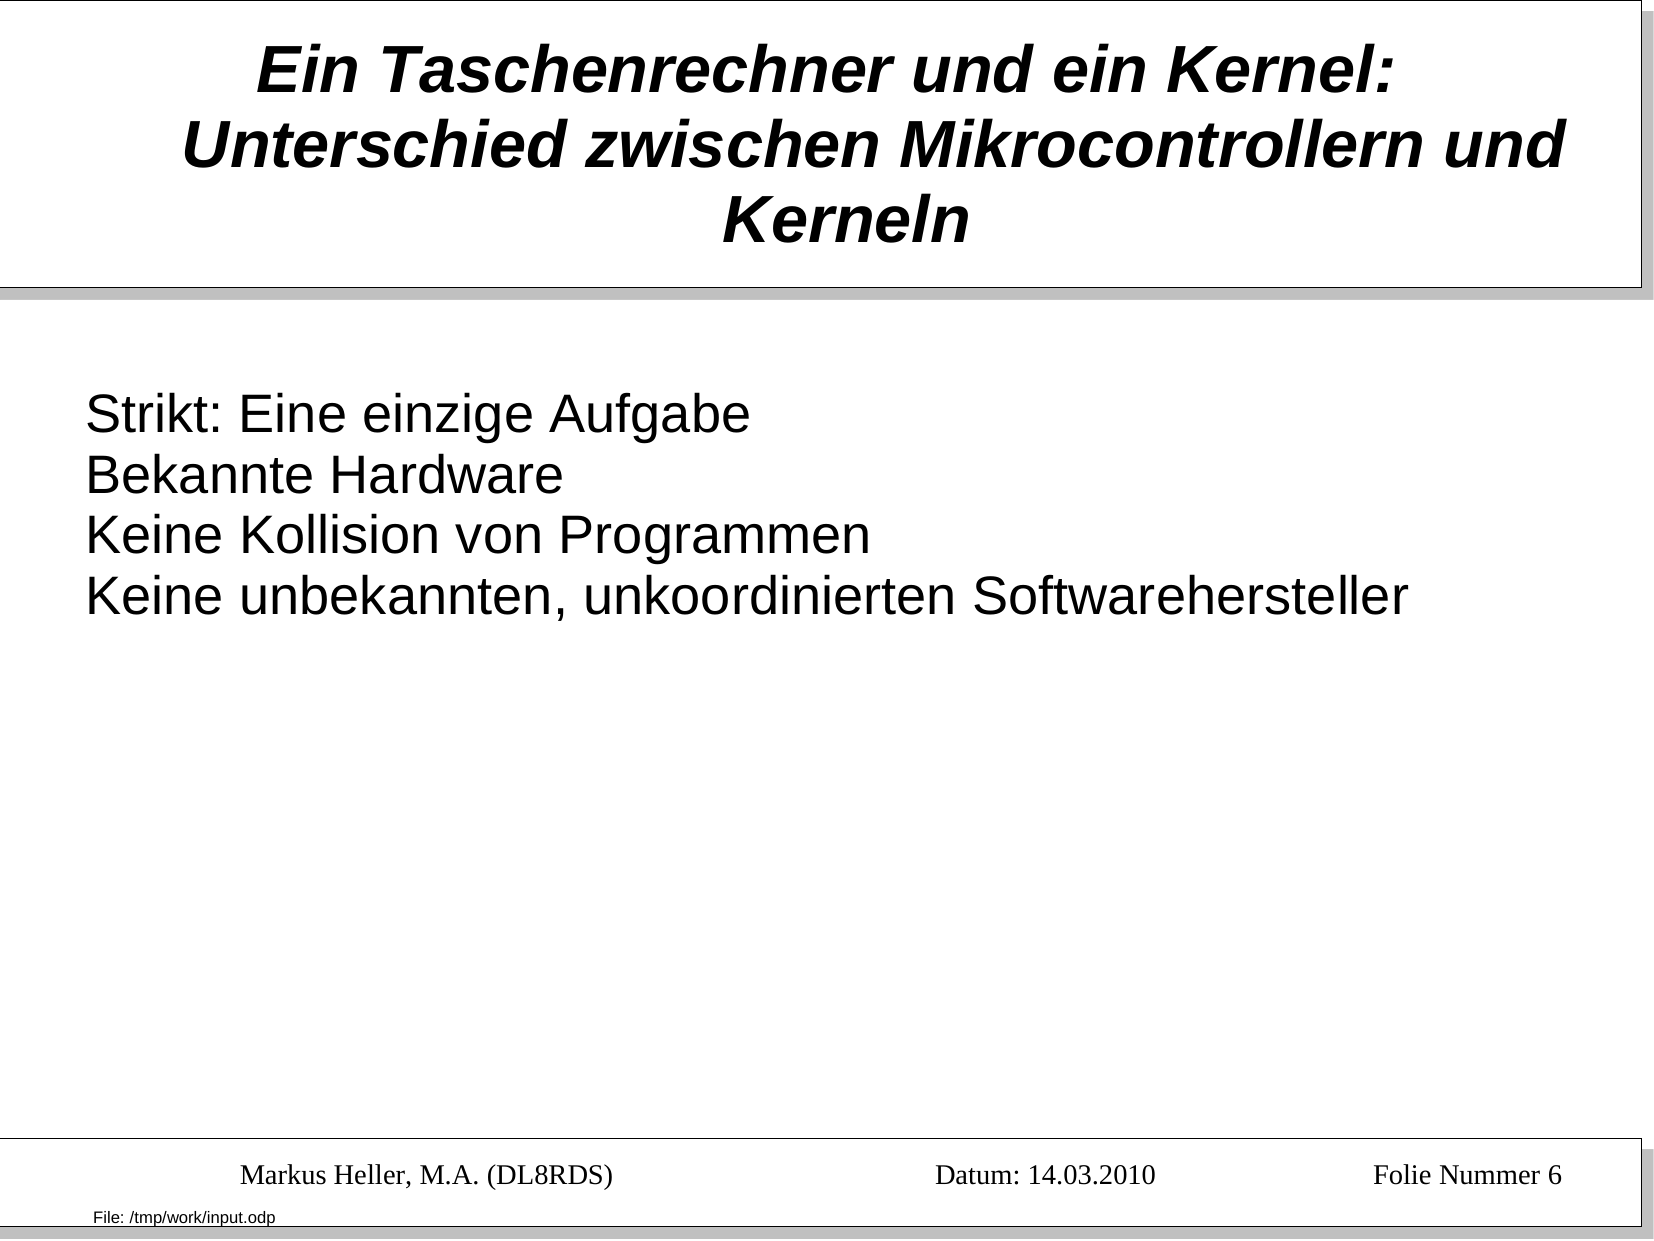

# Ein Taschenrechner und ein Kernel: Unterschied zwischen Mikrocontrollern und Kerneln
Strikt: Eine einzige Aufgabe
Bekannte Hardware
Keine Kollision von Programmen
Keine unbekannten, unkoordinierten Softwarehersteller